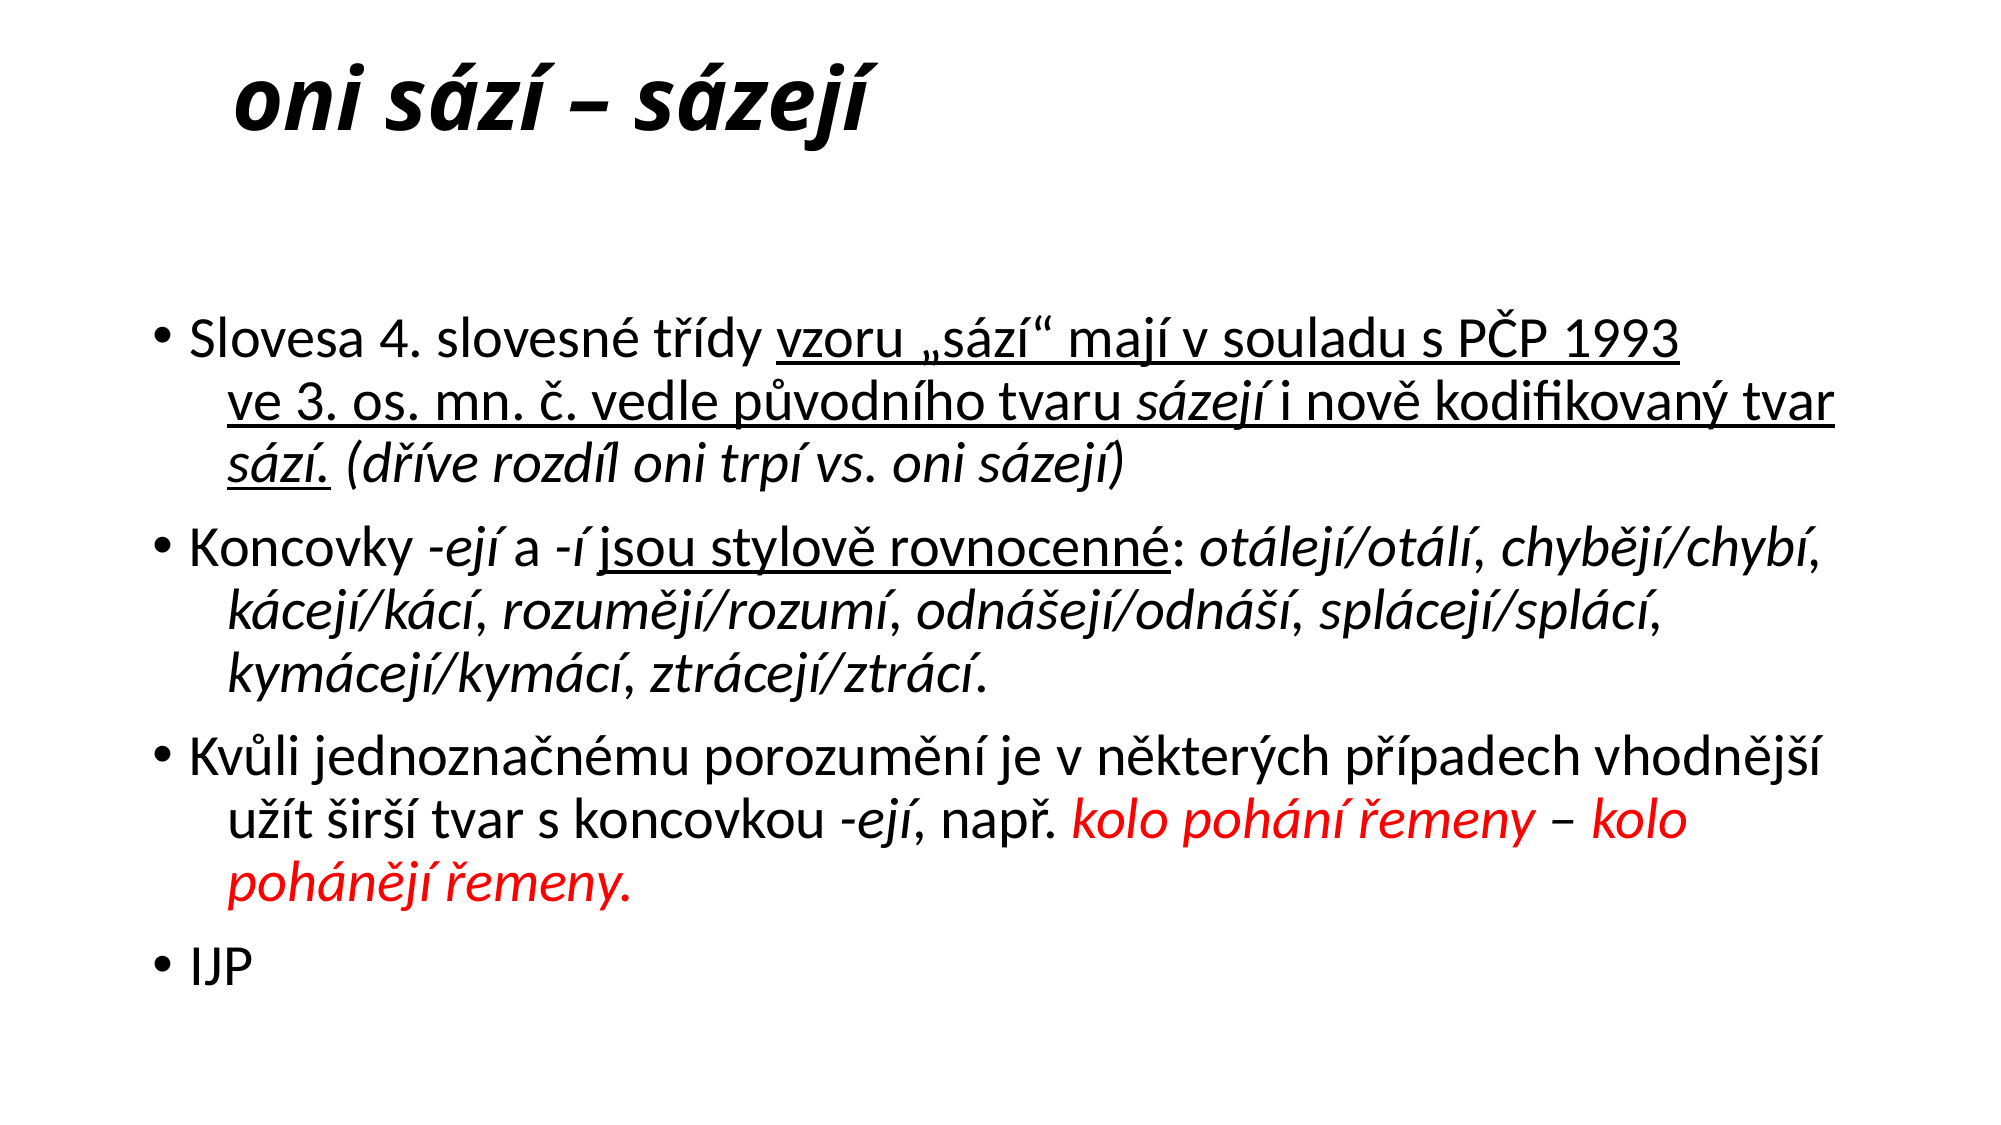

# oni sází – sázejí
Slovesa 4. slovesné třídy vzoru „sází“ mají v souladu s PČP 1993 ve 3. os. mn. č. vedle původního tvaru sázejí i nově kodifikovaný tvar sází. (dříve rozdíl oni trpí vs. oni sázejí)
Koncovky -ejí a -í jsou stylově rovnocenné: otálejí/otálí, chybějí/chybí, kácejí/kácí, rozumějí/rozumí, odnášejí/odnáší, splácejí/splácí, kymácejí/kymácí, ztrácejí/ztrácí.
Kvůli jednoznačnému porozumění je v některých případech vhodnější užít širší tvar s koncovkou -ejí, např. kolo pohání řemeny – kolo pohánějí řemeny.
IJP